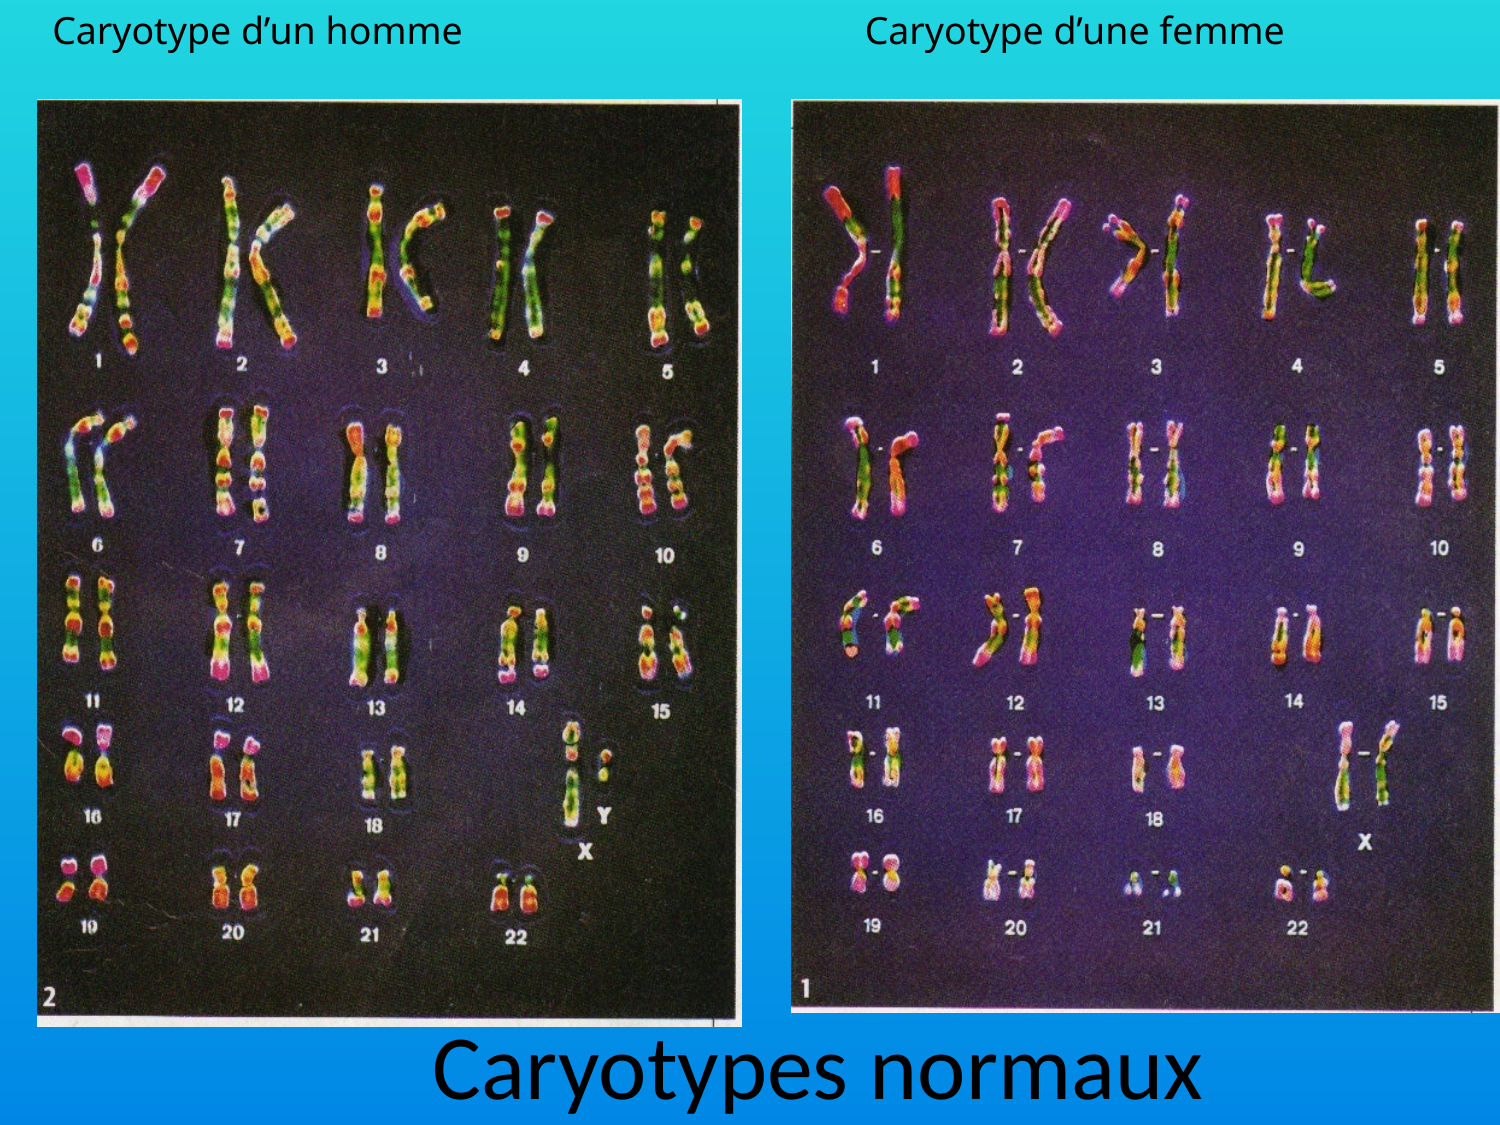

Caryotype d’un homme
Caryotype d’une femme
# Caryotypes normaux